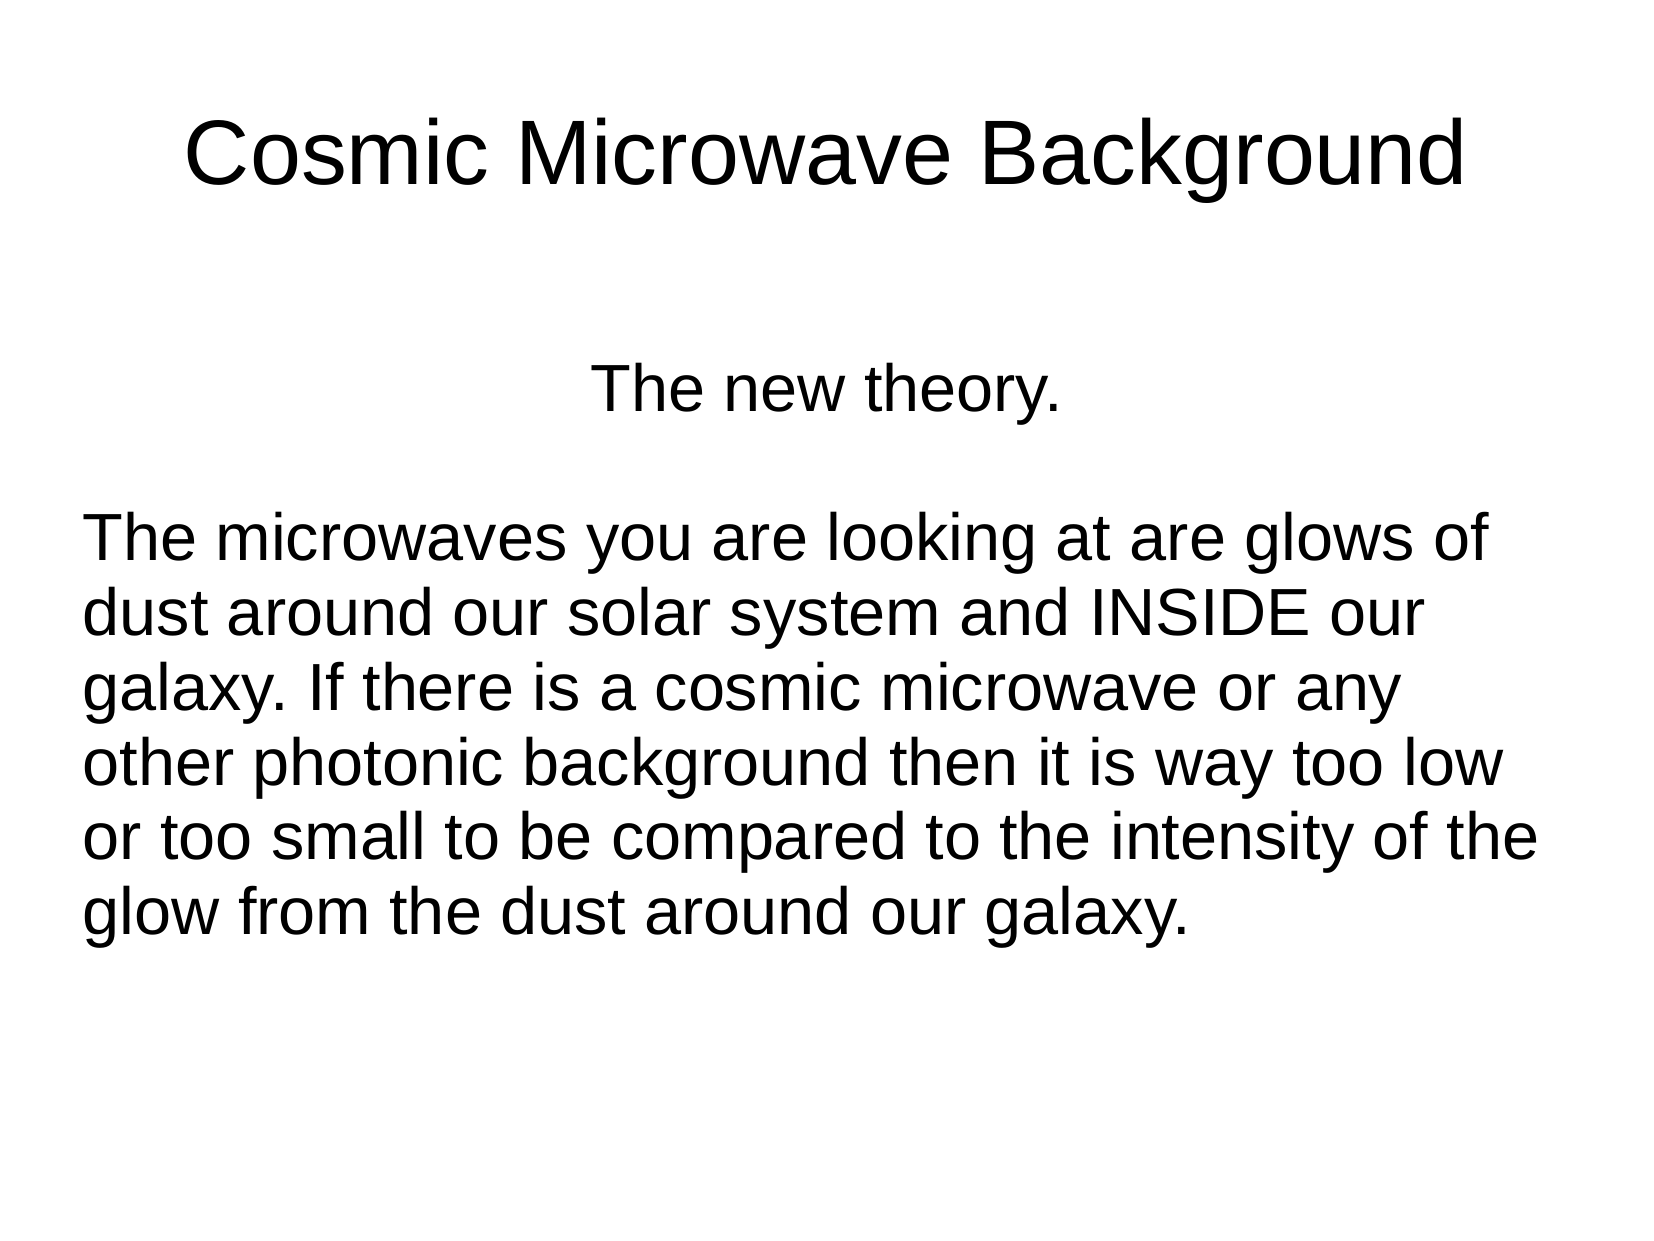

# Cosmic Microwave Background
The new theory.
The microwaves you are looking at are glows of dust around our solar system and INSIDE our galaxy. If there is a cosmic microwave or any other photonic background then it is way too low or too small to be compared to the intensity of the glow from the dust around our galaxy.